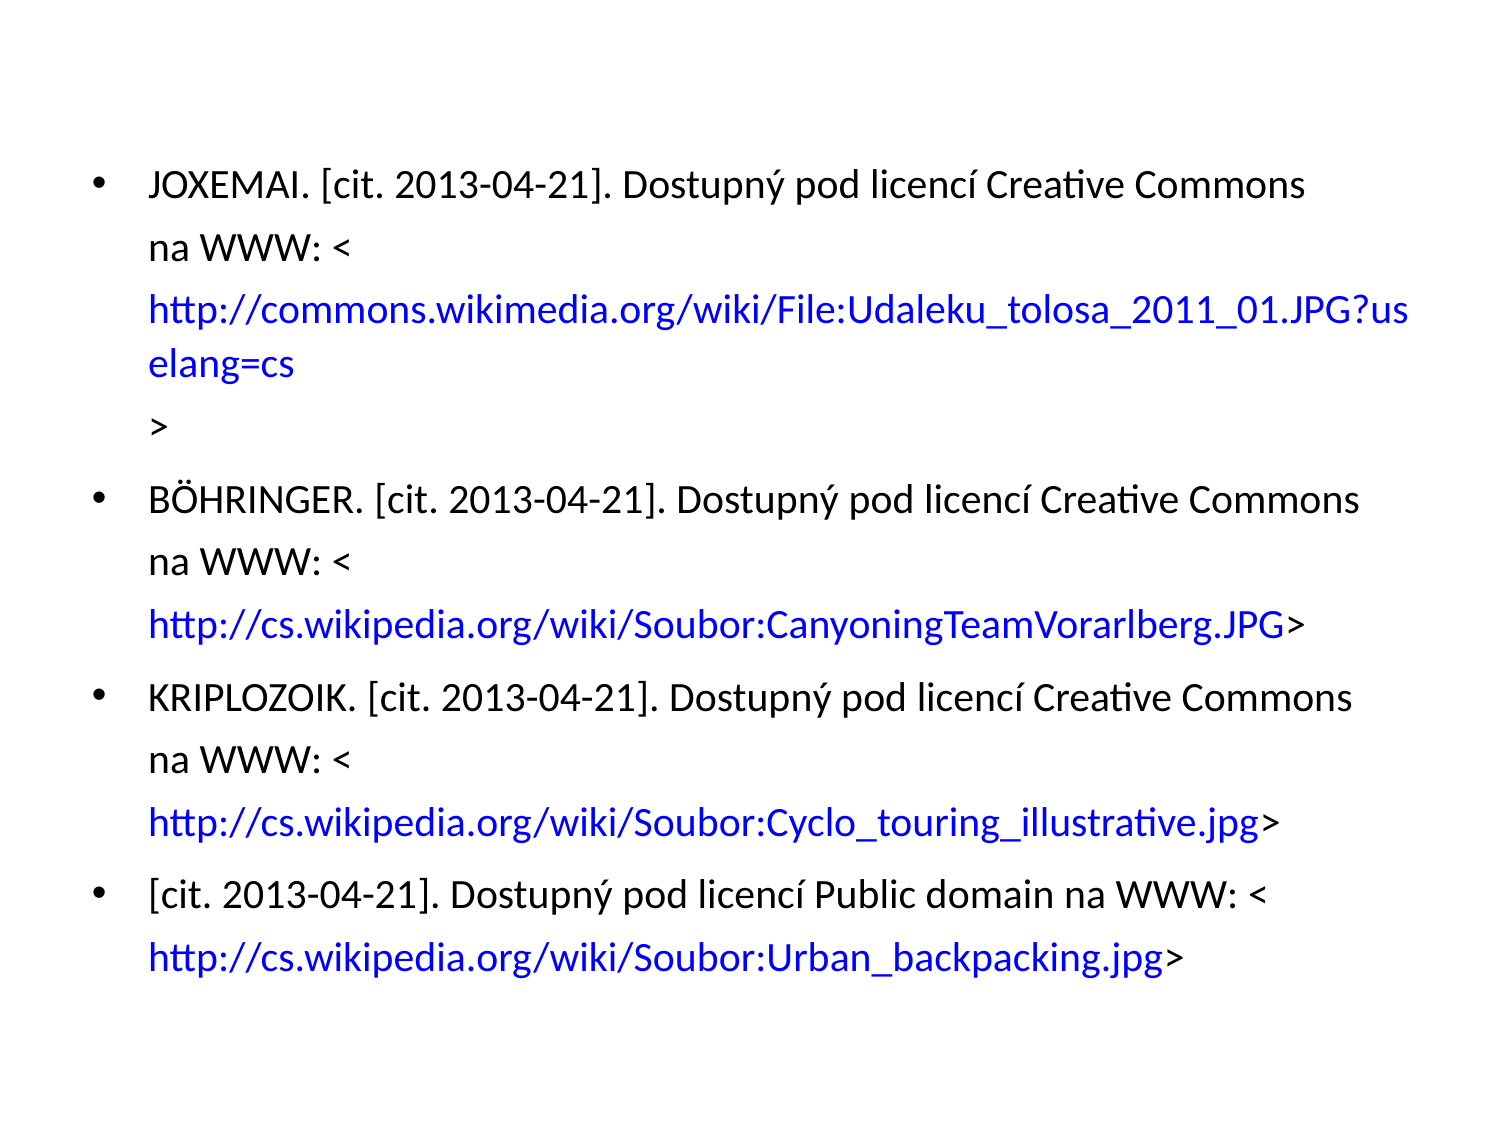

# JOXEMAI. [cit. 2013-04-21]. Dostupný pod licencí Creative Commons na WWW: <http://commons.wikimedia.org/wiki/File:Udaleku_tolosa_2011_01.JPG?uselang=cs>
BÖHRINGER. [cit. 2013-04-21]. Dostupný pod licencí Creative Commons
na WWW: <http://cs.wikipedia.org/wiki/Soubor:CanyoningTeamVorarlberg.JPG>
KRIPLOZOIK. [cit. 2013-04-21]. Dostupný pod licencí Creative Commons
na WWW: <http://cs.wikipedia.org/wiki/Soubor:Cyclo_touring_illustrative.jpg>
[cit. 2013-04-21]. Dostupný pod licencí Public domain na WWW: <http://cs.wikipedia.org/wiki/Soubor:Urban_backpacking.jpg>